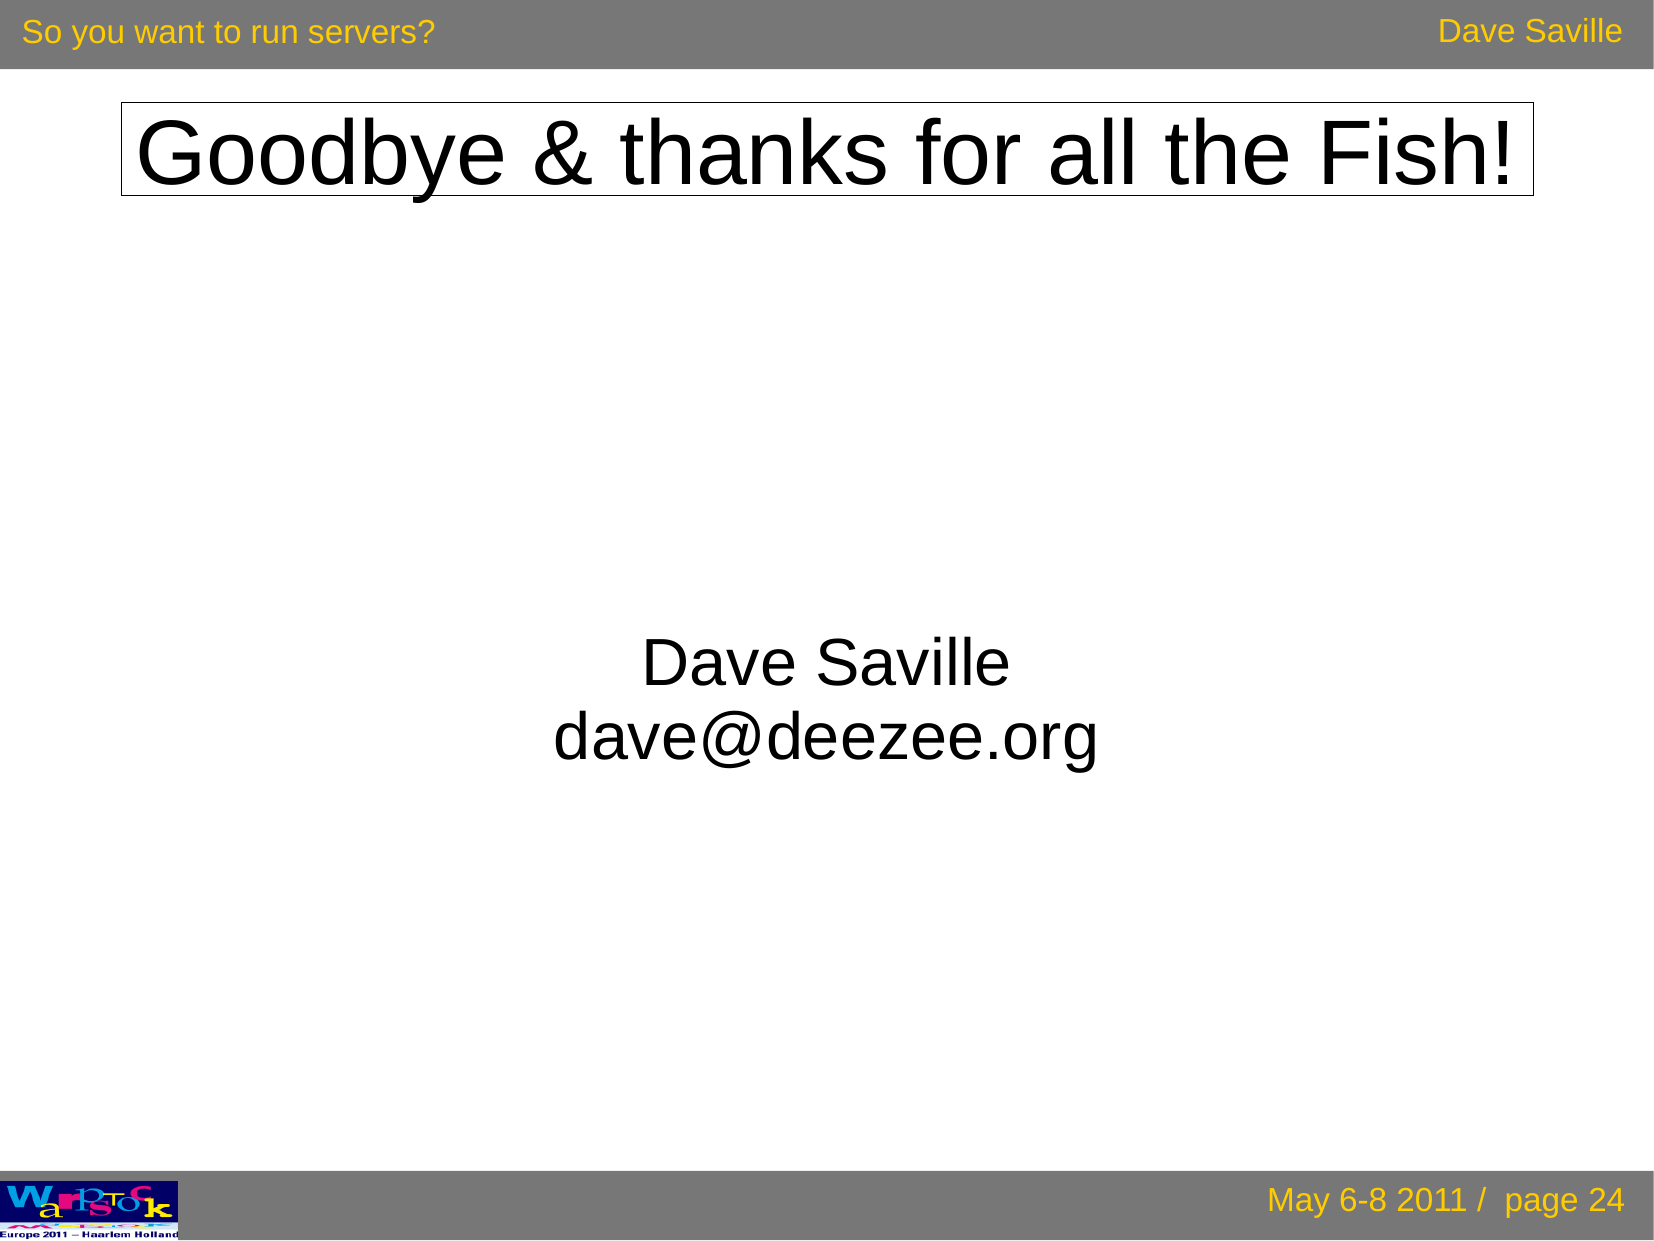

# Goodbye & thanks for all the Fish!
Dave Saville
dave@deezee.org